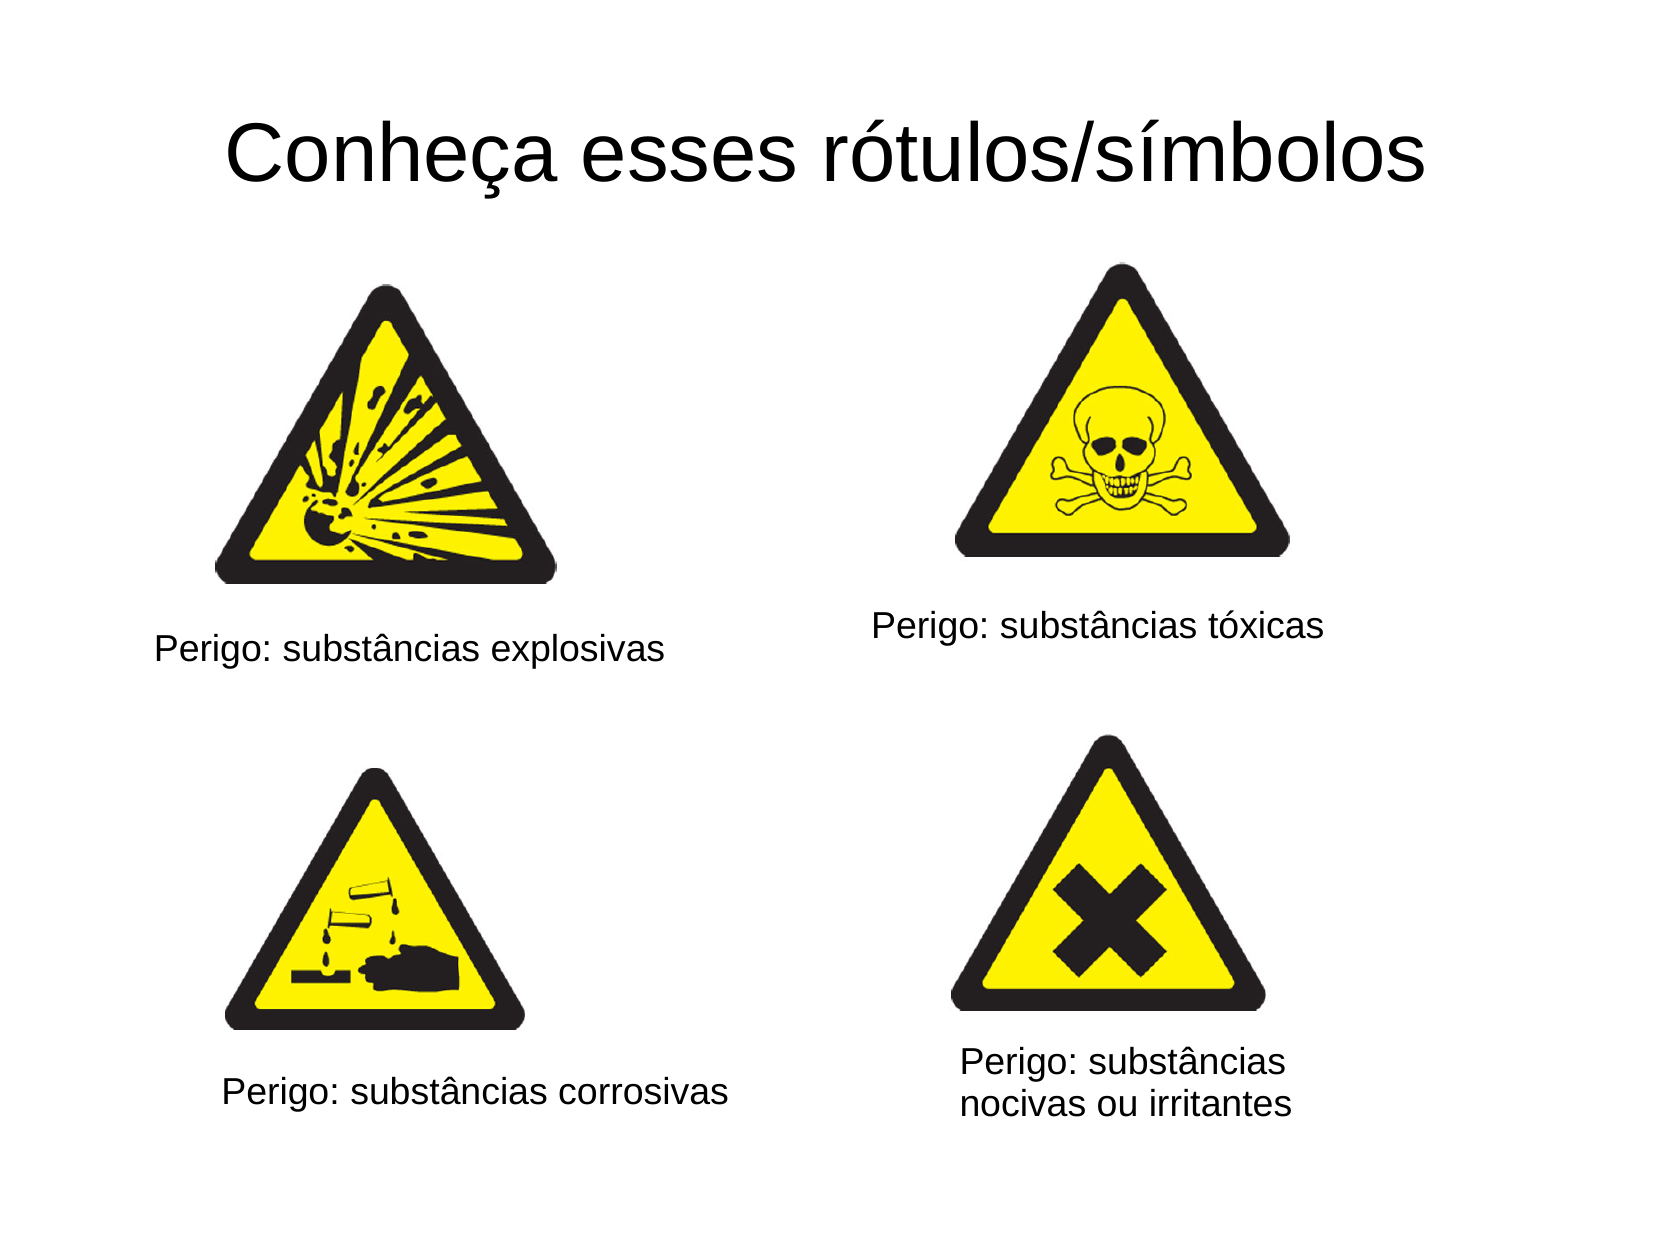

# Conheça esses rótulos/símbolos
Perigo: substâncias tóxicas
Perigo: substâncias explosivas
Perigo: substâncias nocivas ou irritantes
Perigo: substâncias corrosivas